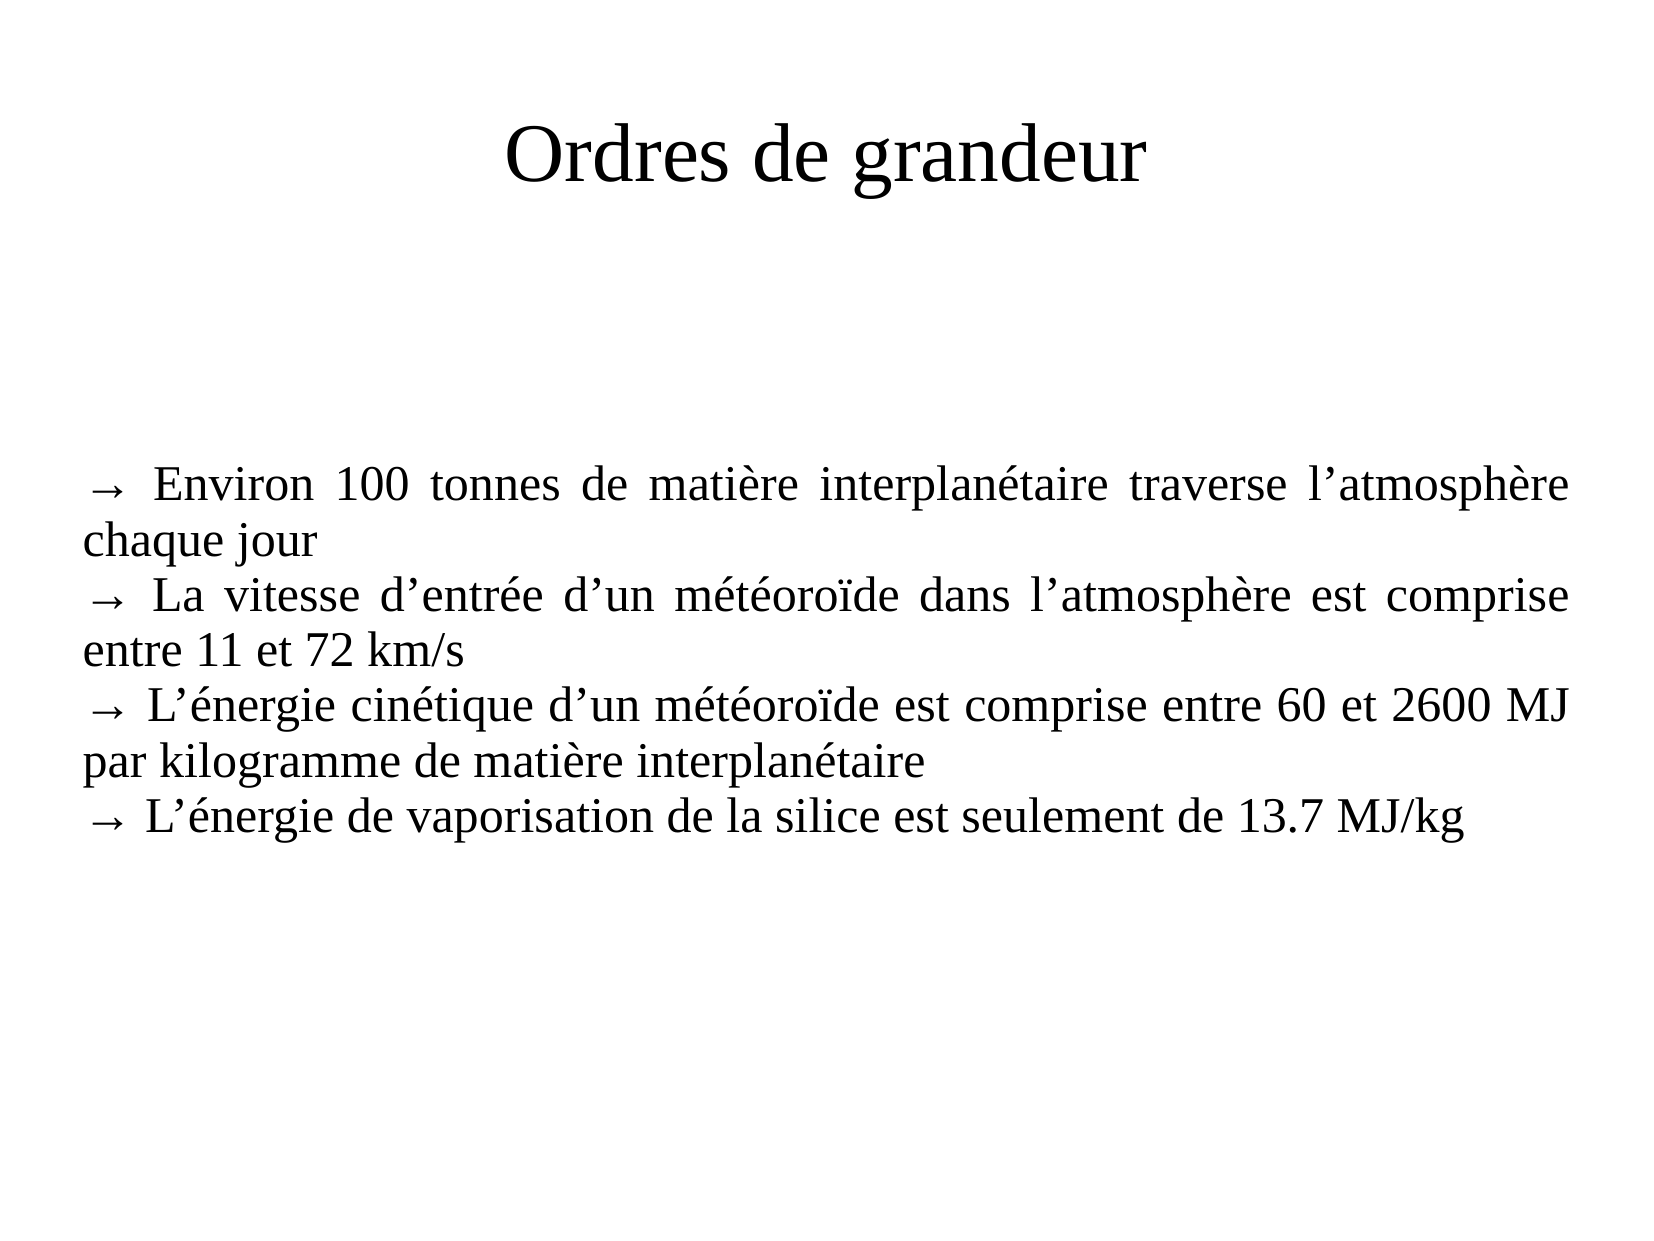

# Ordres de grandeur
→ Environ 100 tonnes de matière interplanétaire traverse l’atmosphère chaque jour
→ La vitesse d’entrée d’un météoroïde dans l’atmosphère est comprise entre 11 et 72 km/s
→ L’énergie cinétique d’un météoroïde est comprise entre 60 et 2600 MJ par kilogramme de matière interplanétaire
→ L’énergie de vaporisation de la silice est seulement de 13.7 MJ/kg